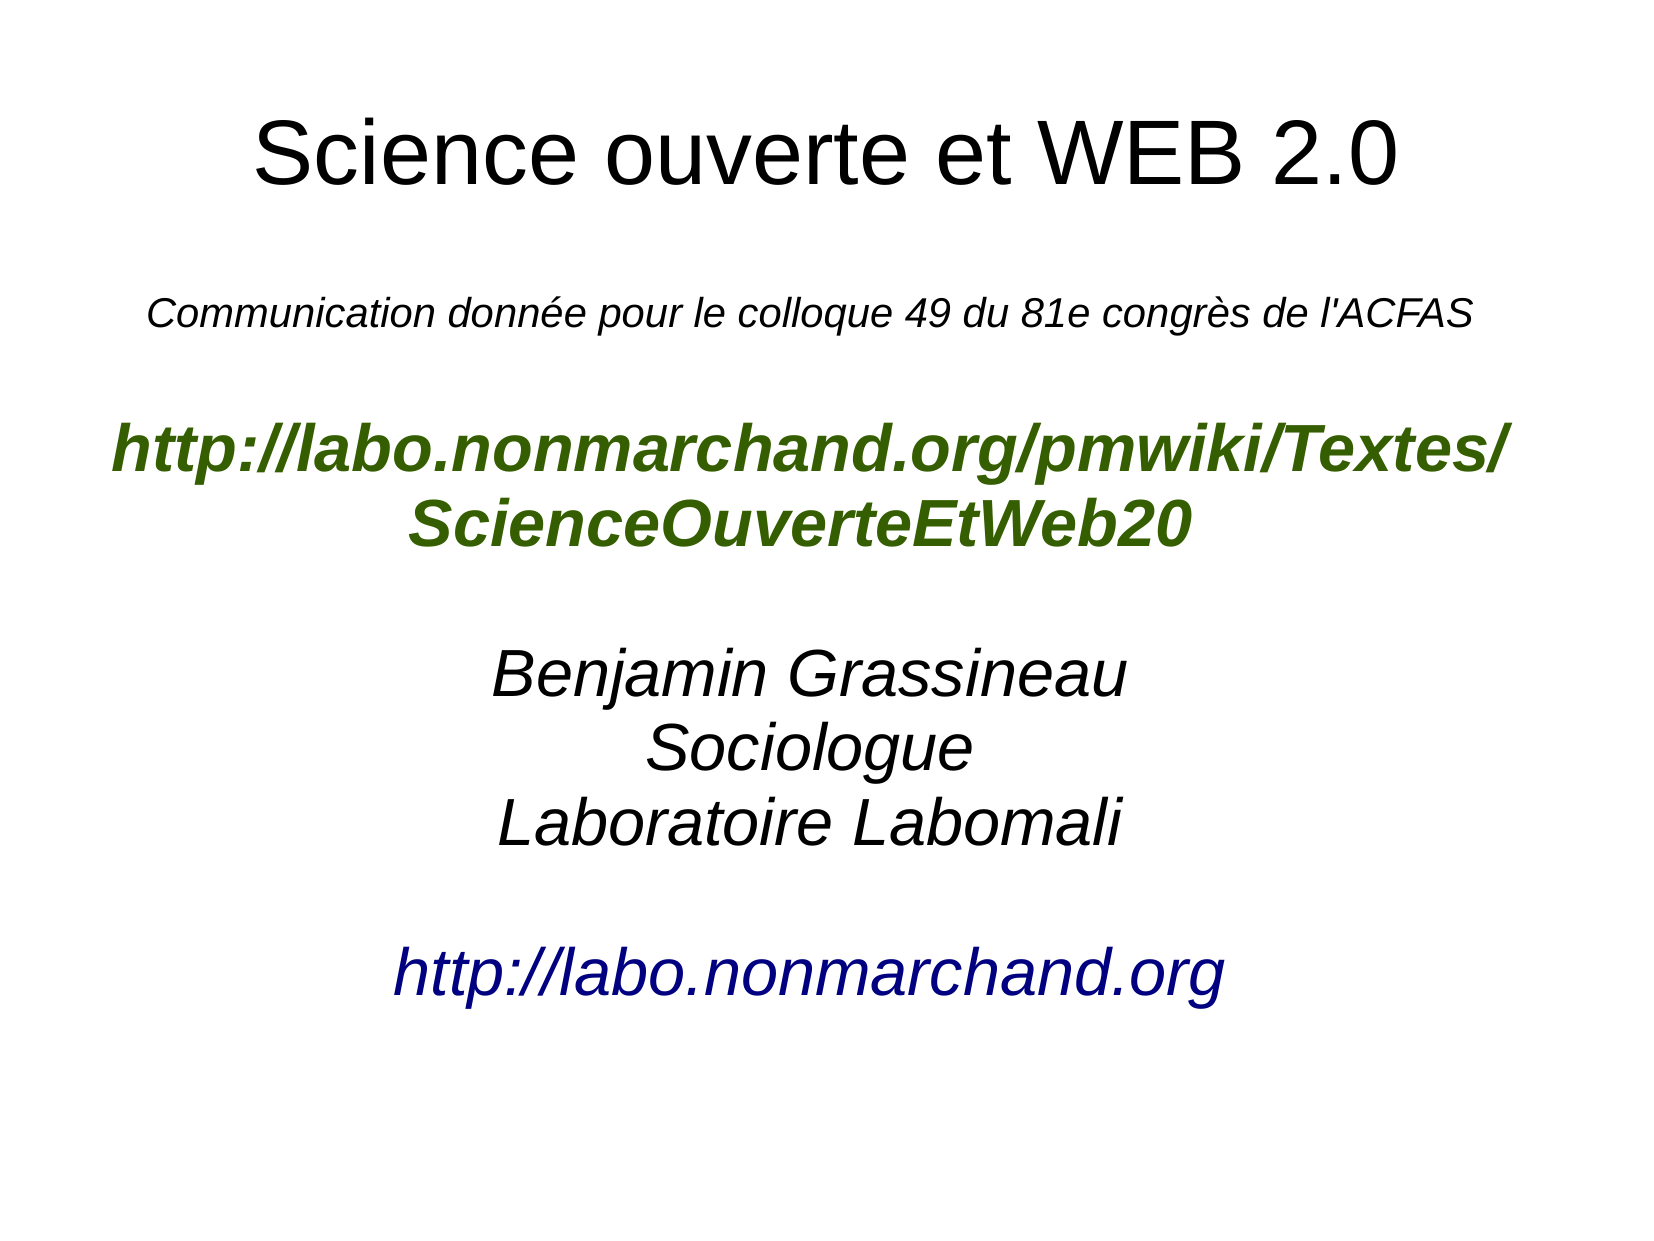

# Science ouverte et WEB 2.0
Communication donnée pour le colloque 49 du 81e congrès de l'ACFAS
http://labo.nonmarchand.org/pmwiki/Textes/ScienceOuverteEtWeb20
Benjamin Grassineau
Sociologue
Laboratoire Labomali
http://labo.nonmarchand.org